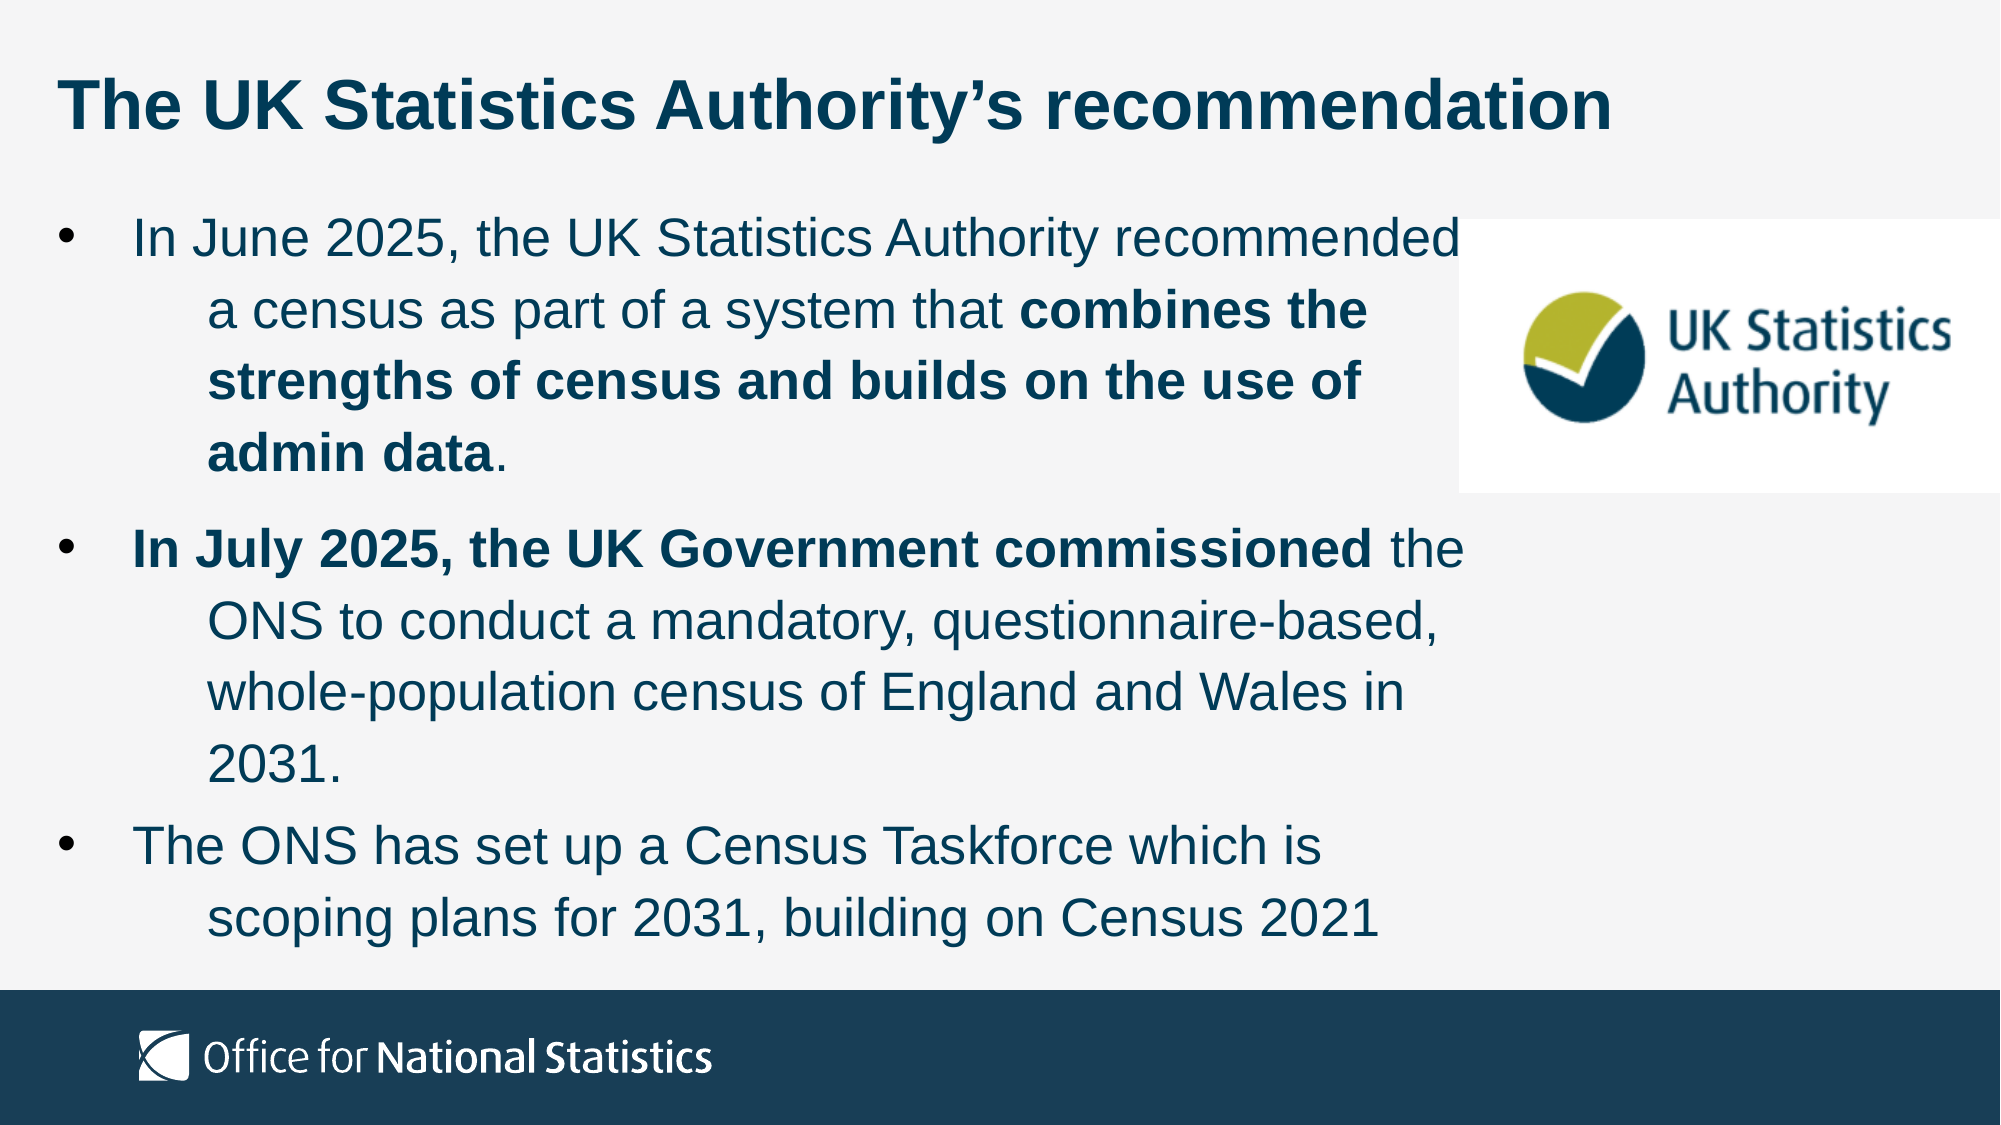

# The UK Statistics Authority’s recommendation
In June 2025, the UK Statistics Authority recommended a census as part of a system that combines the strengths of census and builds on the use of admin data.
In July 2025, the UK Government commissioned the ONS to conduct a mandatory, questionnaire-based, whole-population census of England and Wales in 2031.
The ONS has set up a Census Taskforce which is scoping plans for 2031, building on Census 2021